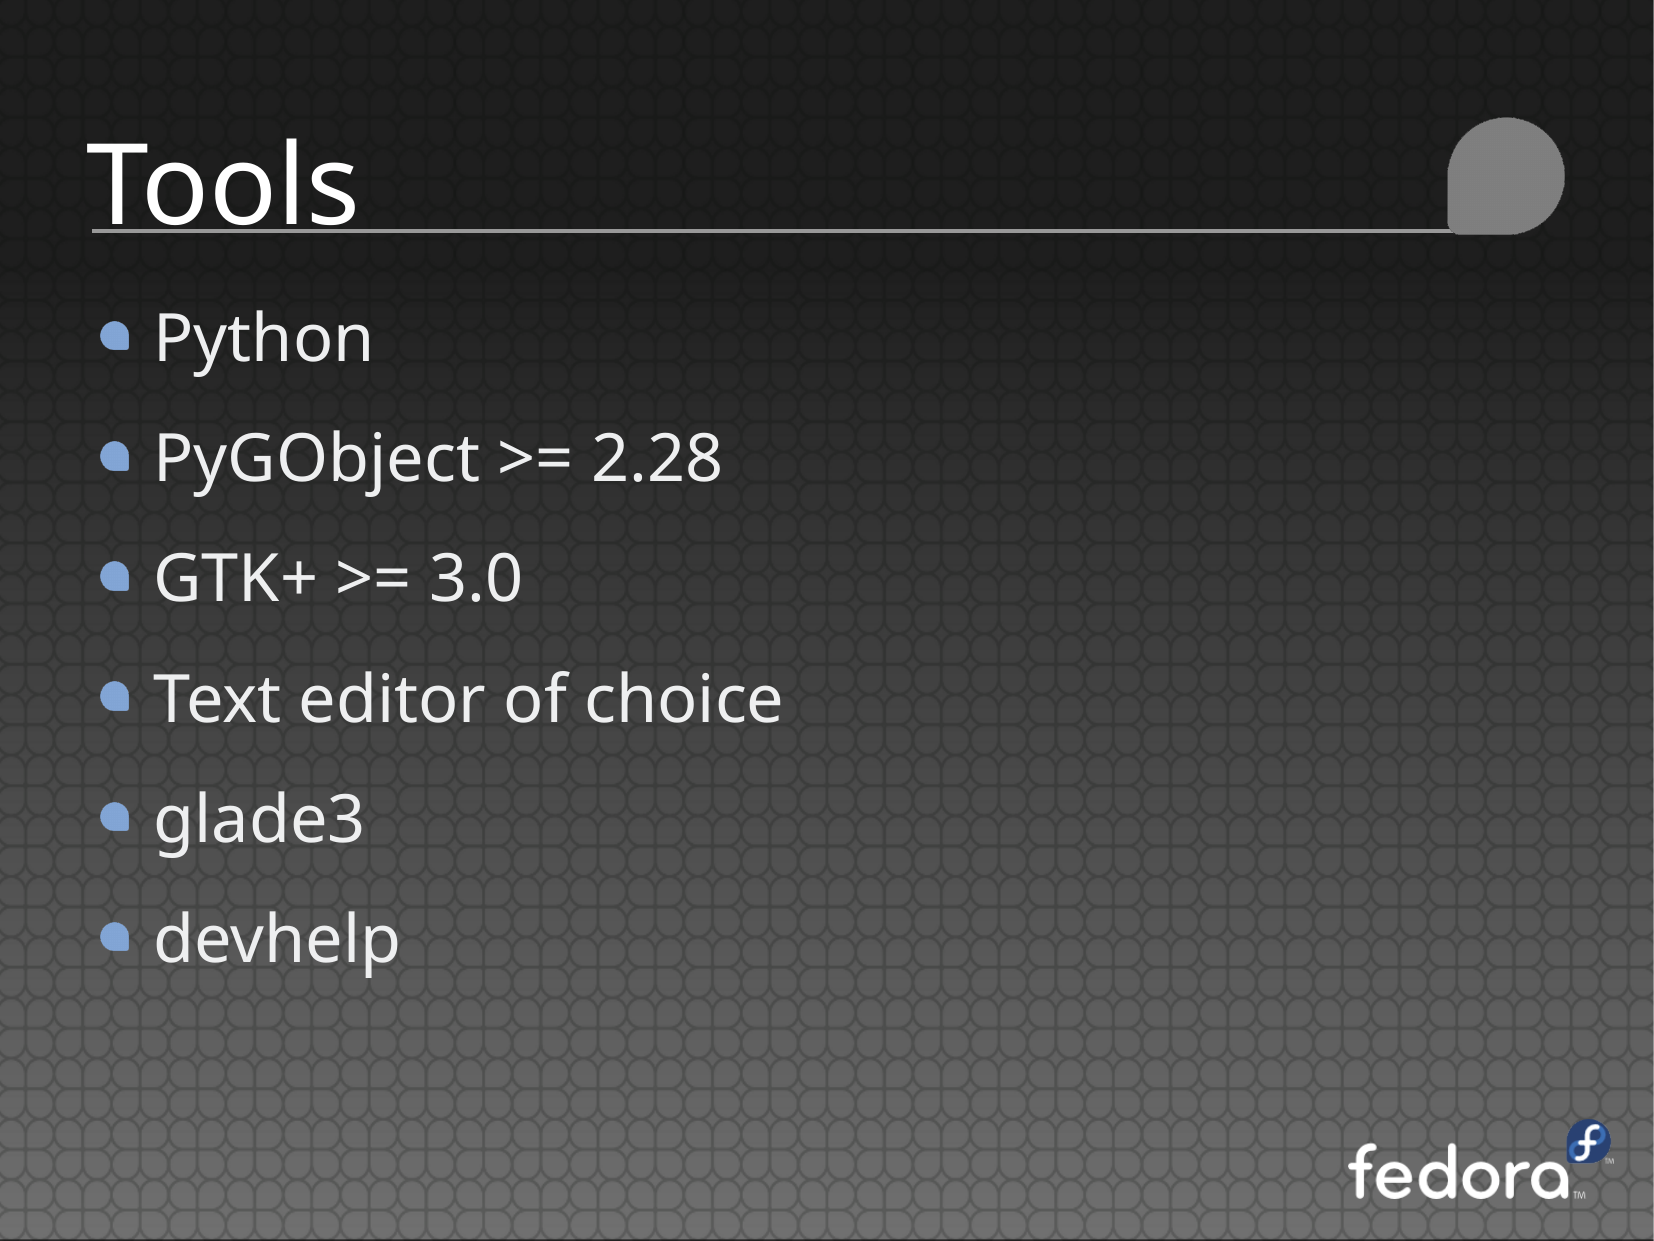

# Tools
Python
PyGObject >= 2.28
GTK+ >= 3.0
Text editor of choice
glade3
devhelp